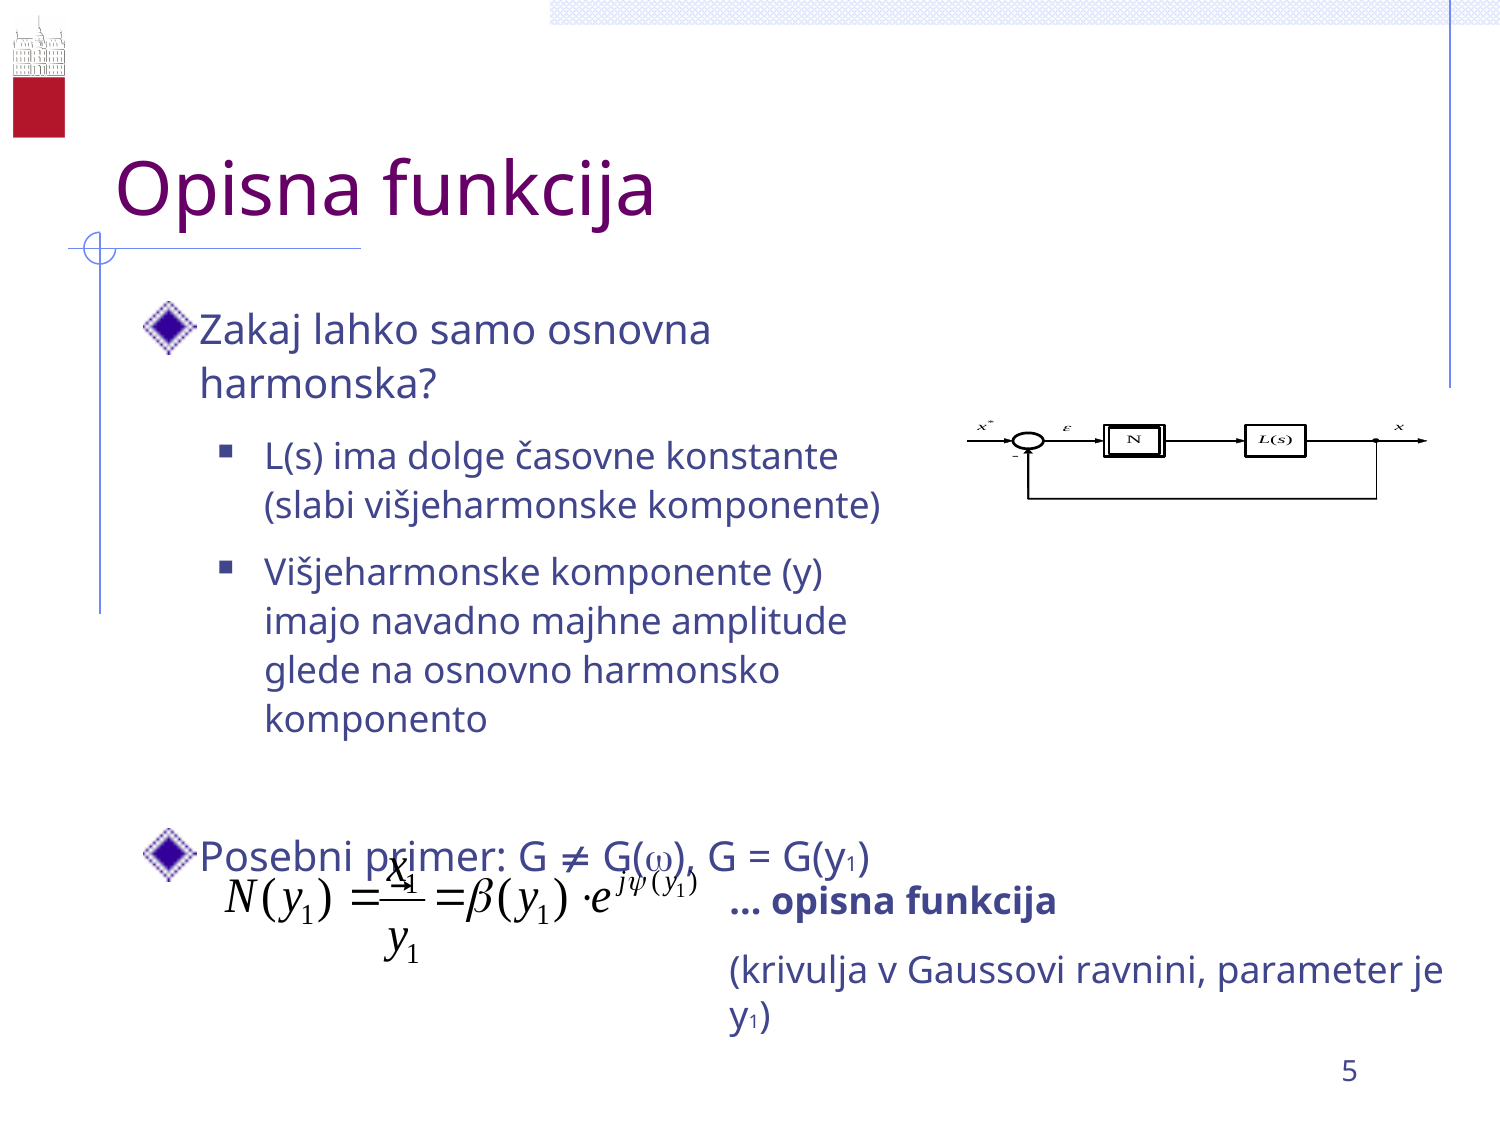

Opisna funkcija
# Zakaj lahko samo osnovna harmonska?
L(s) ima dolge časovne konstante
(slabi višjeharmonske komponente)
Višjeharmonske komponente (y) imajo navadno majhne amplitude glede na osnovno harmonsko komponento
Posebni primer: G  G(), G = G(y1)
... opisna funkcija
(krivulja v Gaussovi ravnini, parameter je y1)